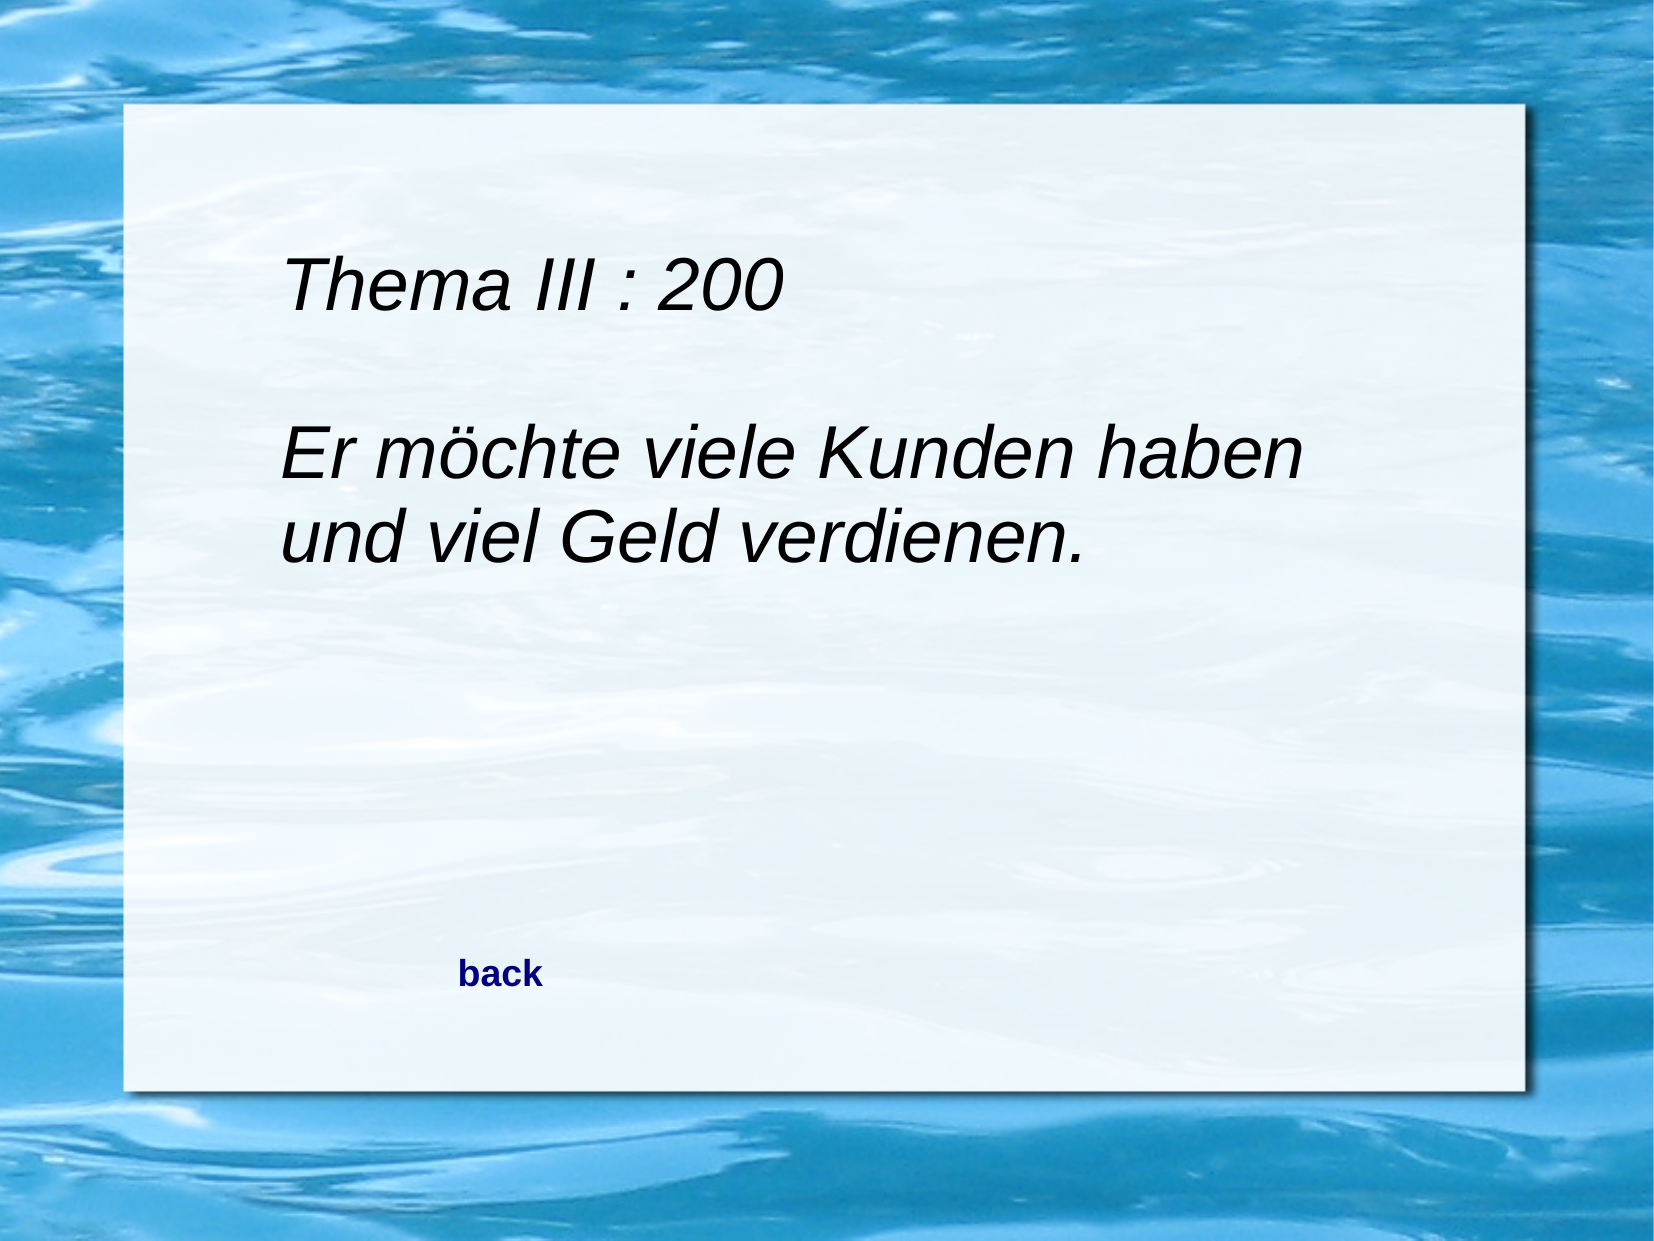

Thema III : 200
Er möchte viele Kunden haben und viel Geld verdienen.
back